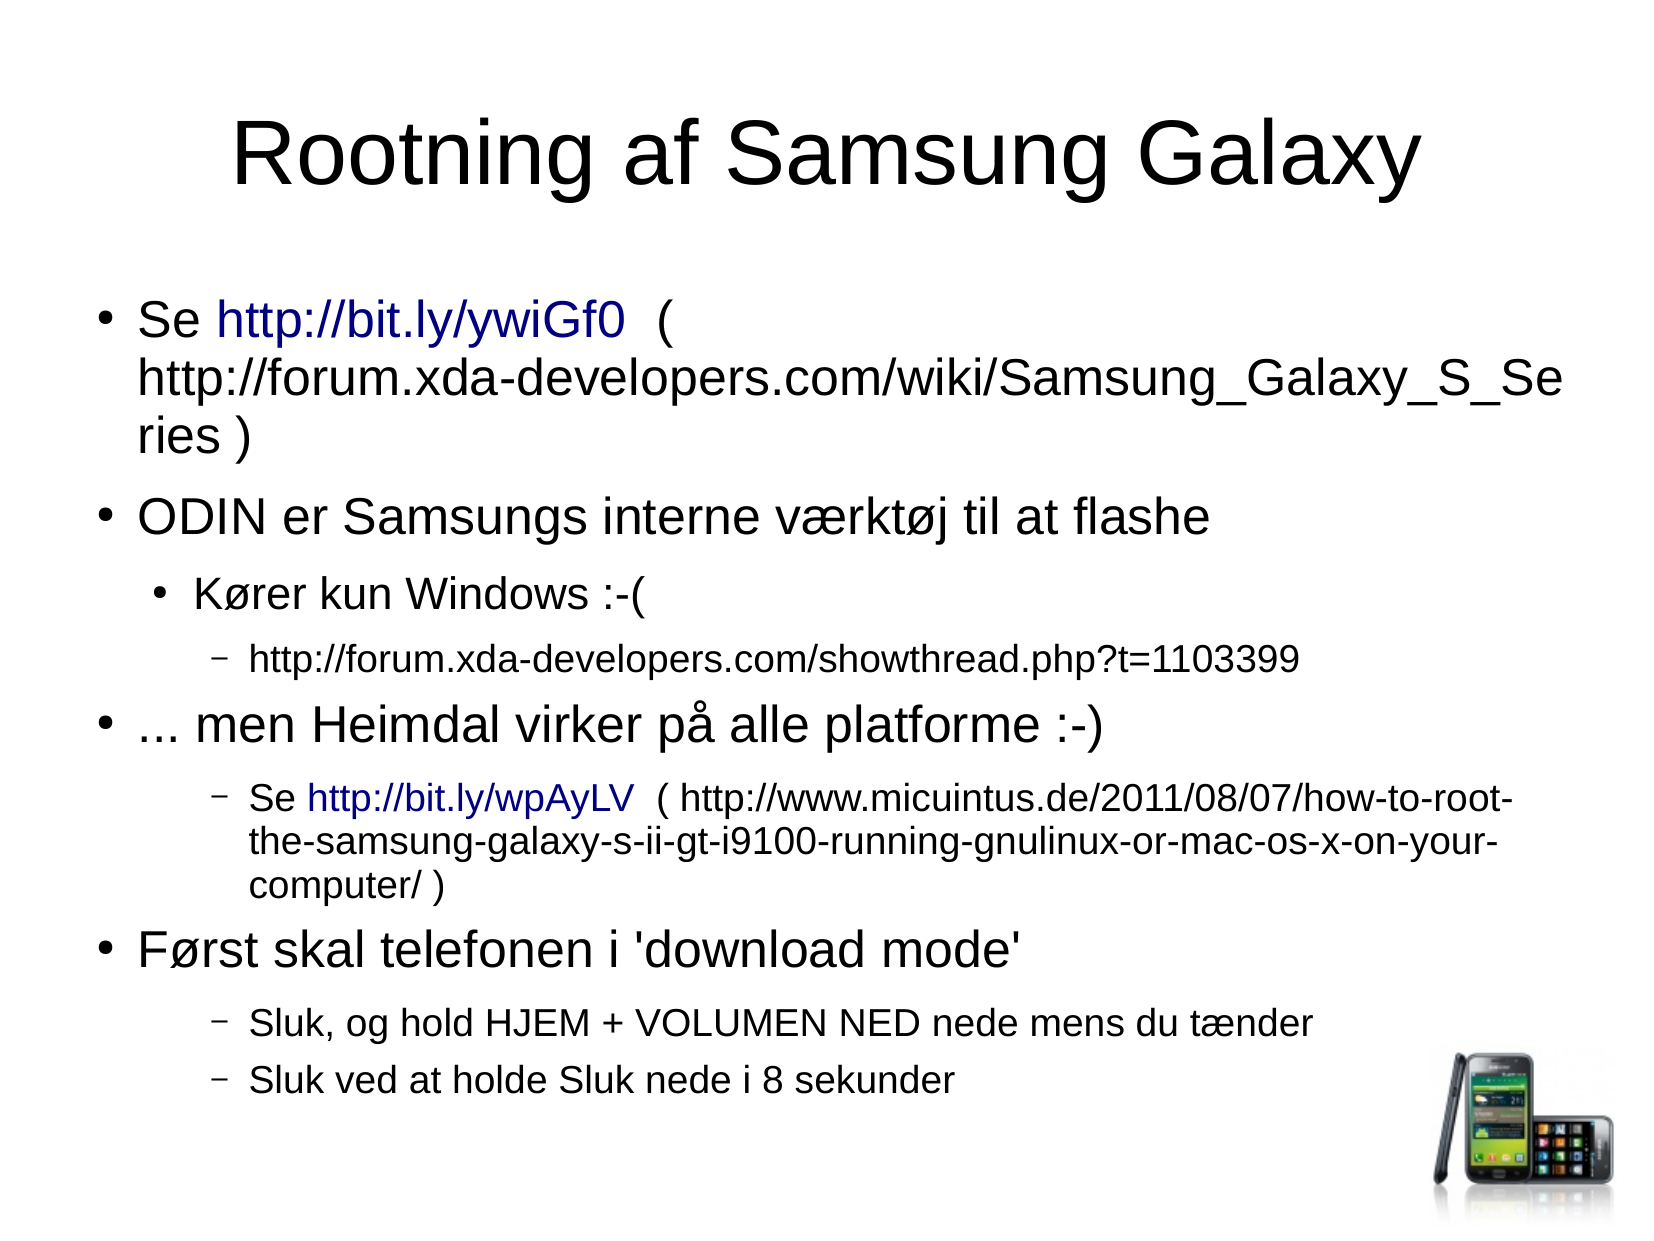

# Rootning af Samsung Galaxy
Se http://bit.ly/ywiGf0 ( http://forum.xda-developers.com/wiki/Samsung_Galaxy_S_Series )
ODIN er Samsungs interne værktøj til at flashe
Kører kun Windows :-(
http://forum.xda-developers.com/showthread.php?t=1103399
... men Heimdal virker på alle platforme :-)
Se http://bit.ly/wpAyLV ( http://www.micuintus.de/2011/08/07/how-to-root-the-samsung-galaxy-s-ii-gt-i9100-running-gnulinux-or-mac-os-x-on-your-computer/ )
Først skal telefonen i 'download mode'
Sluk, og hold HJEM + VOLUMEN NED nede mens du tænder
Sluk ved at holde Sluk nede i 8 sekunder